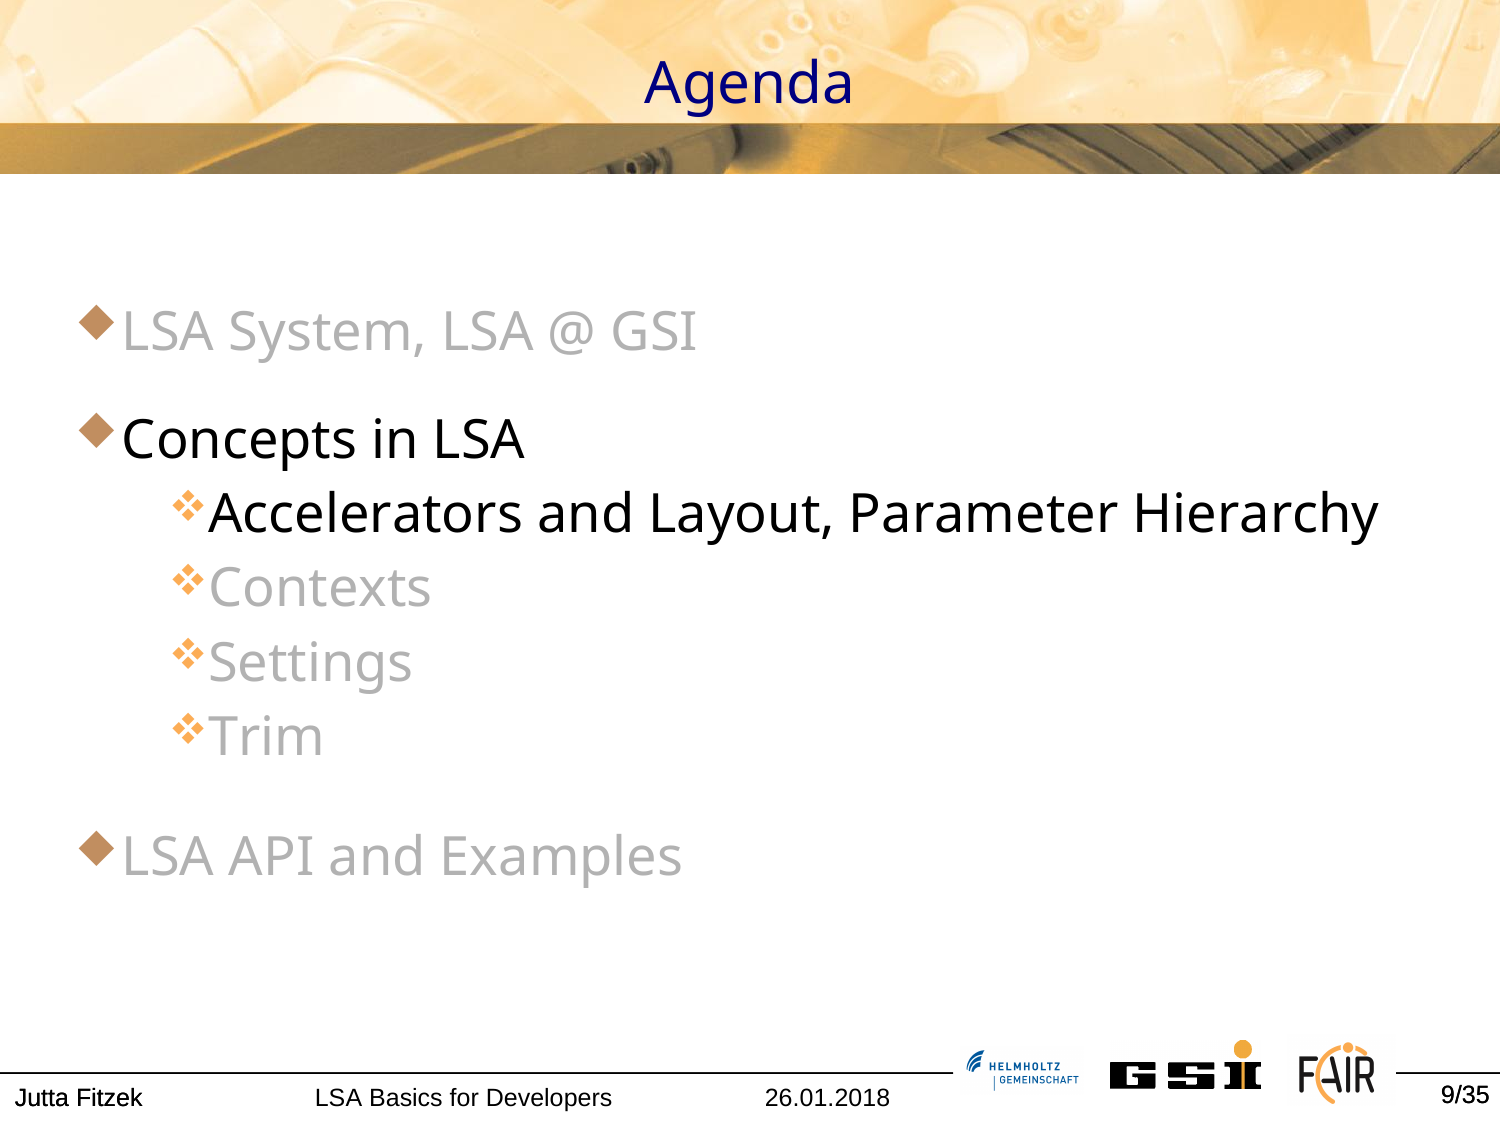

# Agenda
LSA System, LSA @ GSI
Concepts in LSA
Accelerators and Layout, Parameter Hierarchy
Contexts
Settings
Trim
LSA API and Examples
9